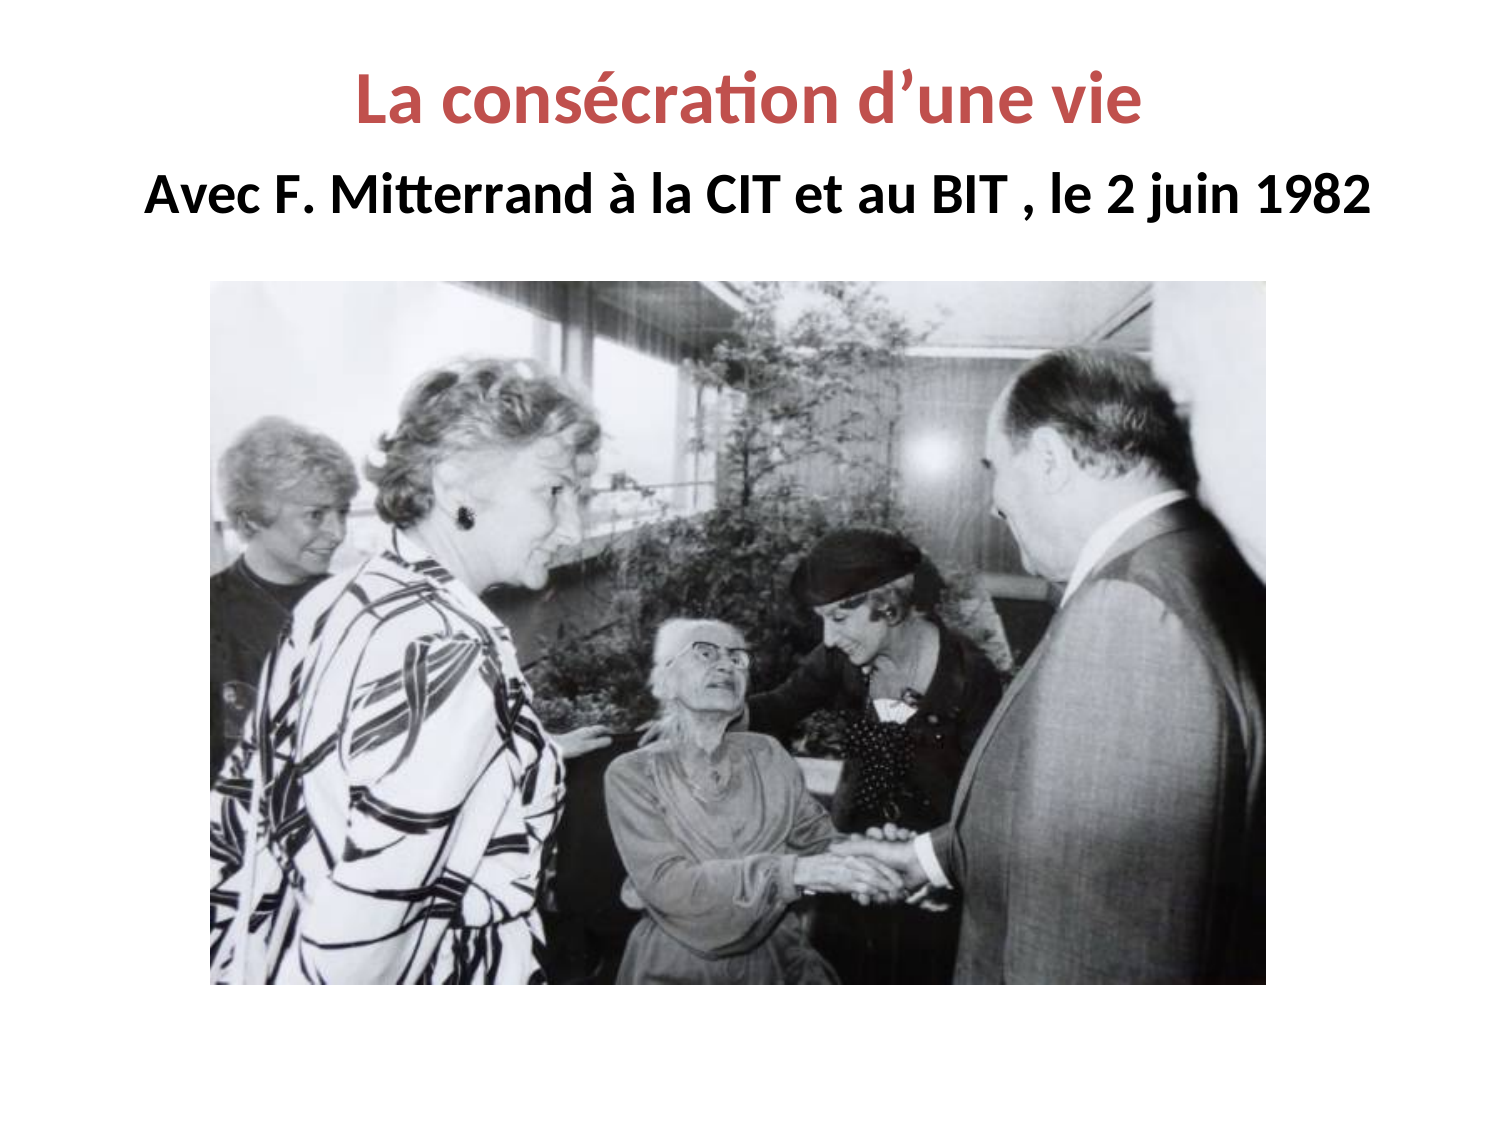

# La consécration d’une vie Avec F. Mitterrand à la CIT et au BIT , le 2 juin 1982